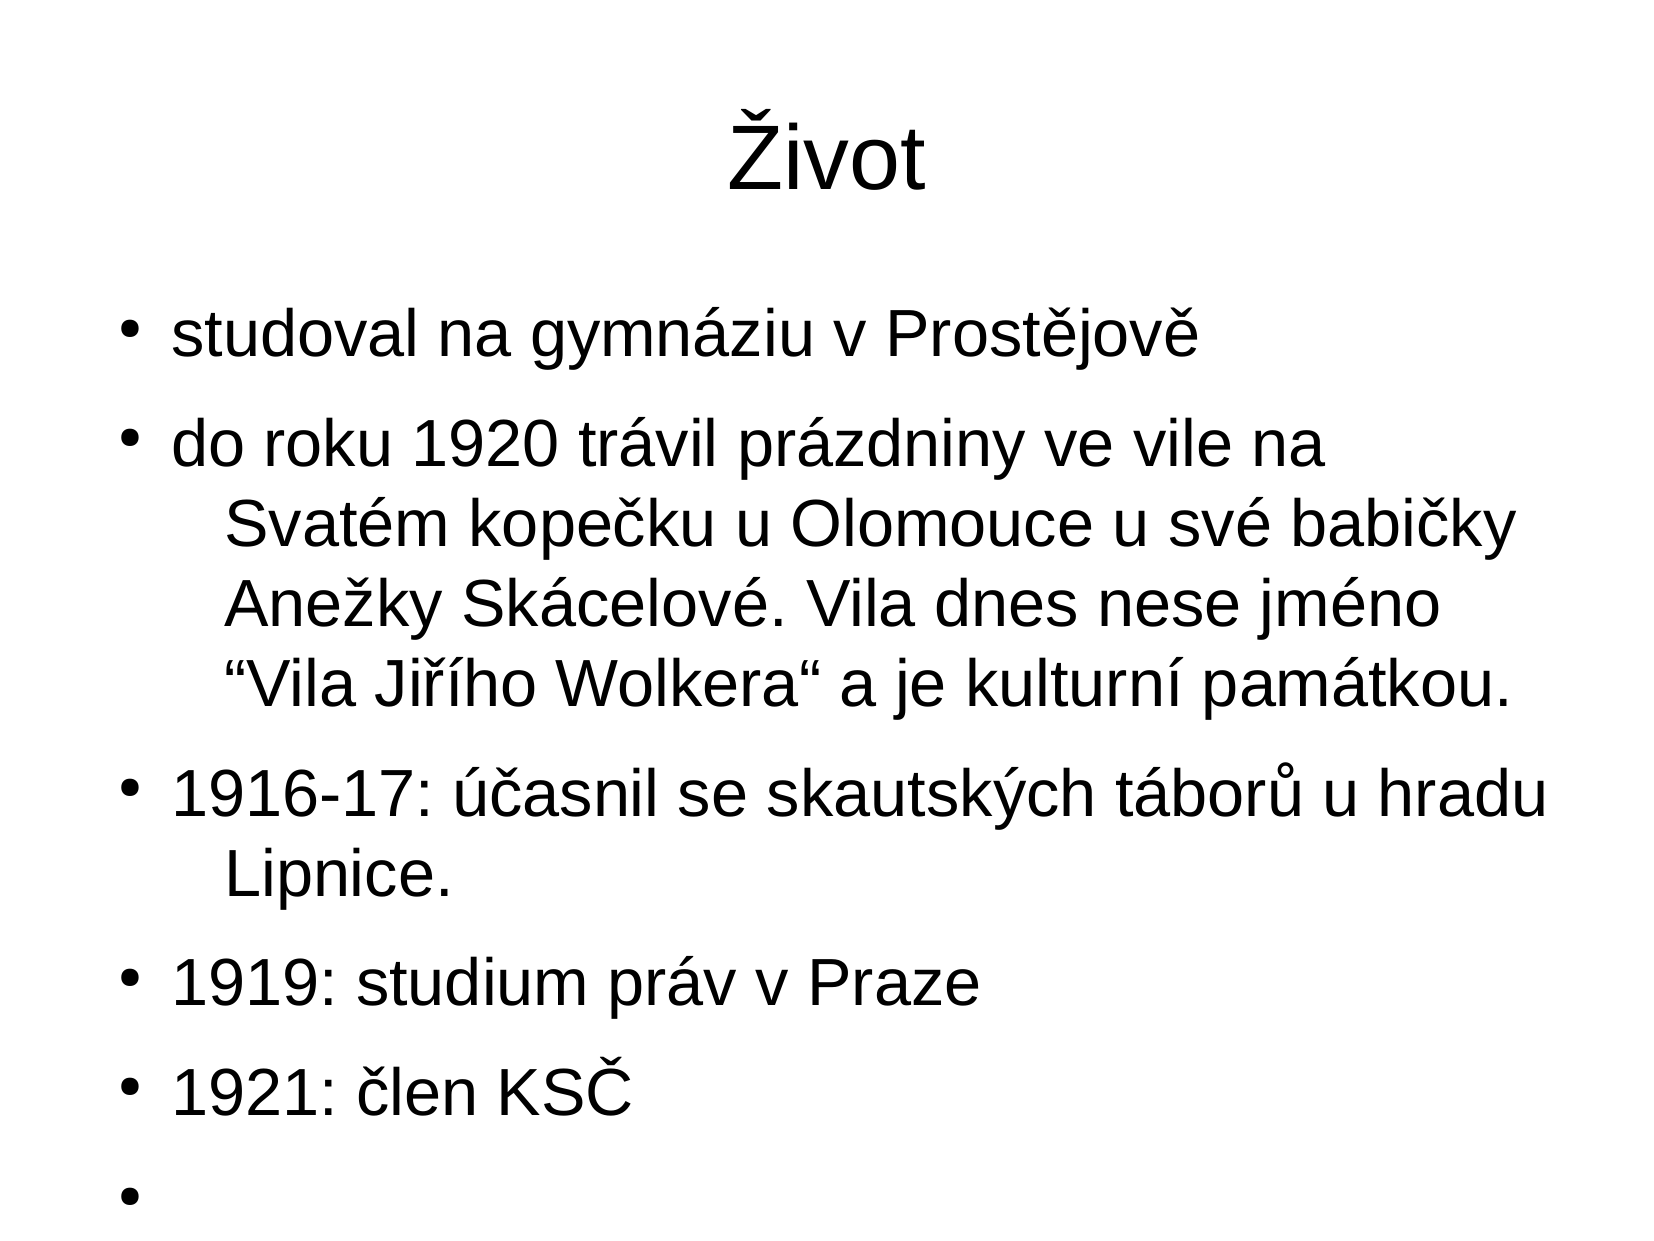

# Život
studoval na gymnáziu v Prostějově
do roku 1920 trávil prázdniny ve vile na Svatém kopečku u Olomouce u své babičky Anežky Skácelové. Vila dnes nese jméno “Vila Jiřího Wolkera“ a je kulturní památkou.
1916-17: účasnil se skautských táborů u hradu Lipnice.
1919: studium práv v Praze
1921: člen KSČ